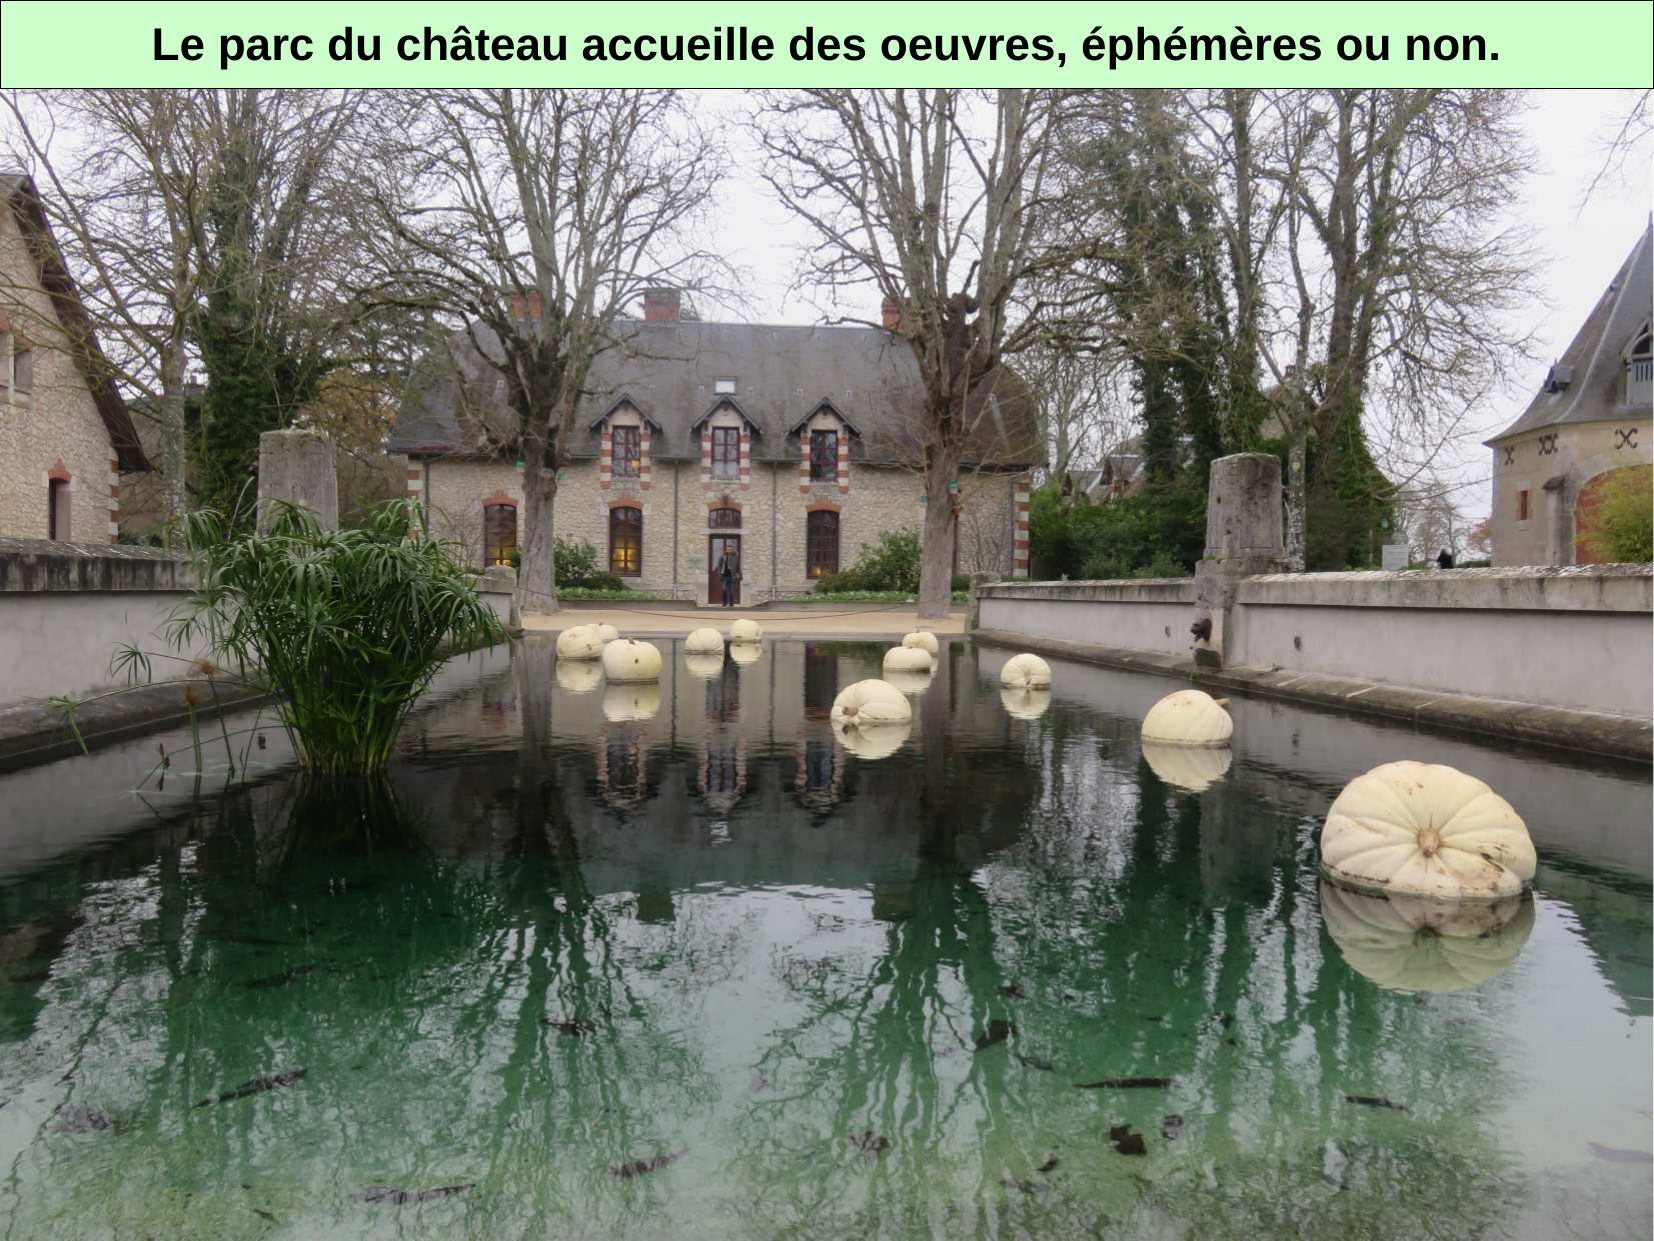

Le parc du château accueille des oeuvres, éphémères ou non.